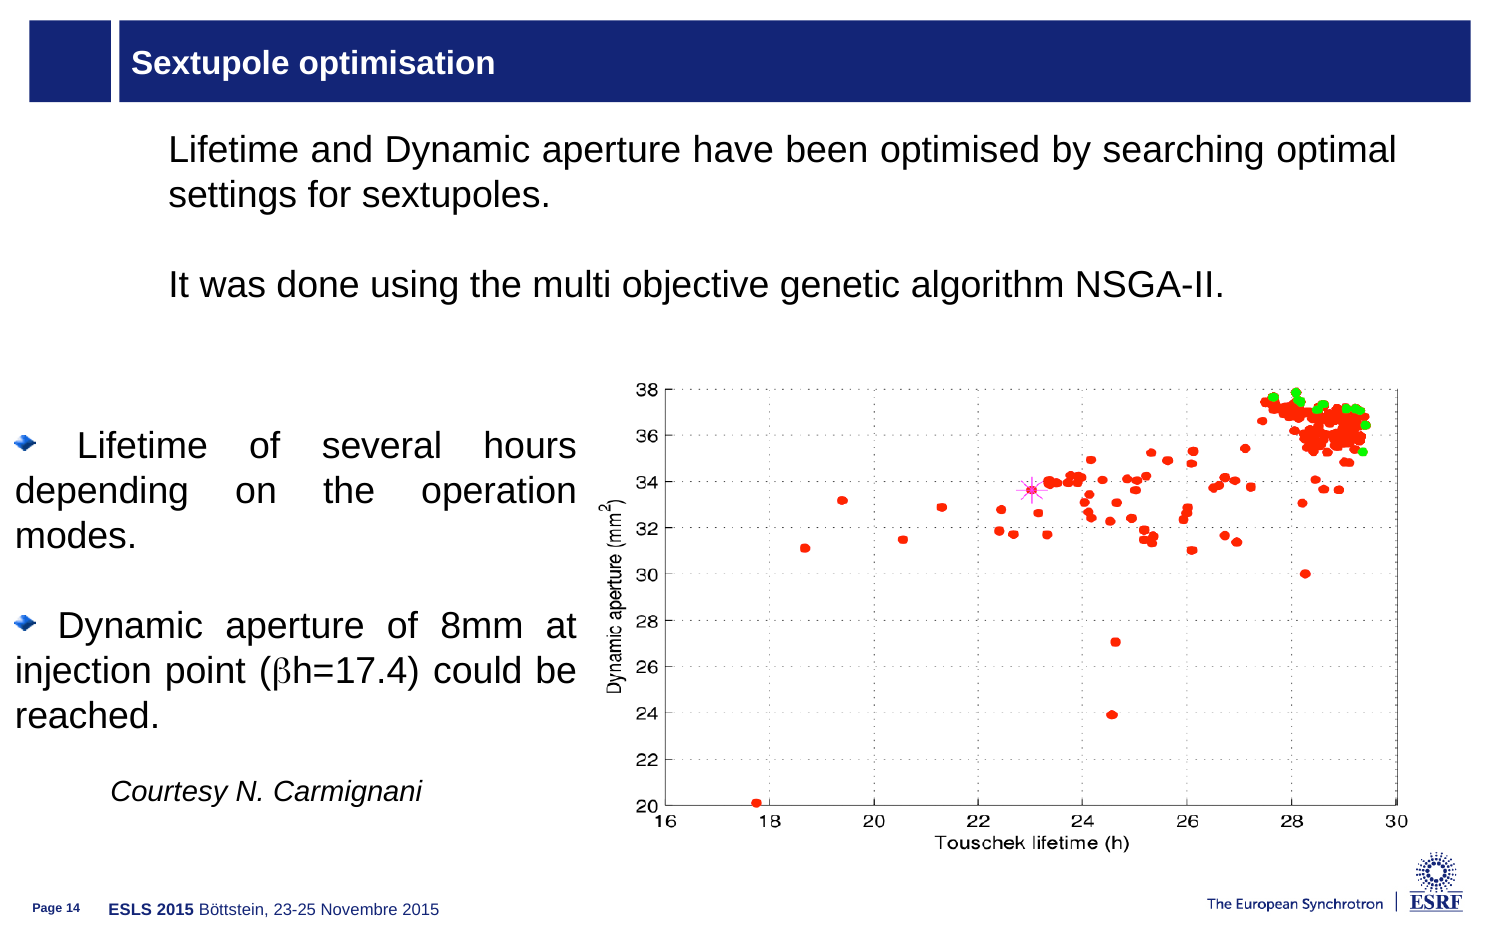

# Sextupole optimisation
Lifetime and Dynamic aperture have been optimised by searching optimal settings for sextupoles.
It was done using the multi objective genetic algorithm NSGA-II.
 Lifetime of several hours depending on the operation modes.
 Dynamic aperture of 8mm at injection point (h=17.4) could be reached.
Courtesy N. Carmignani
Page
ESLS 2015 Böttstein, 23-25 Novembre 2015